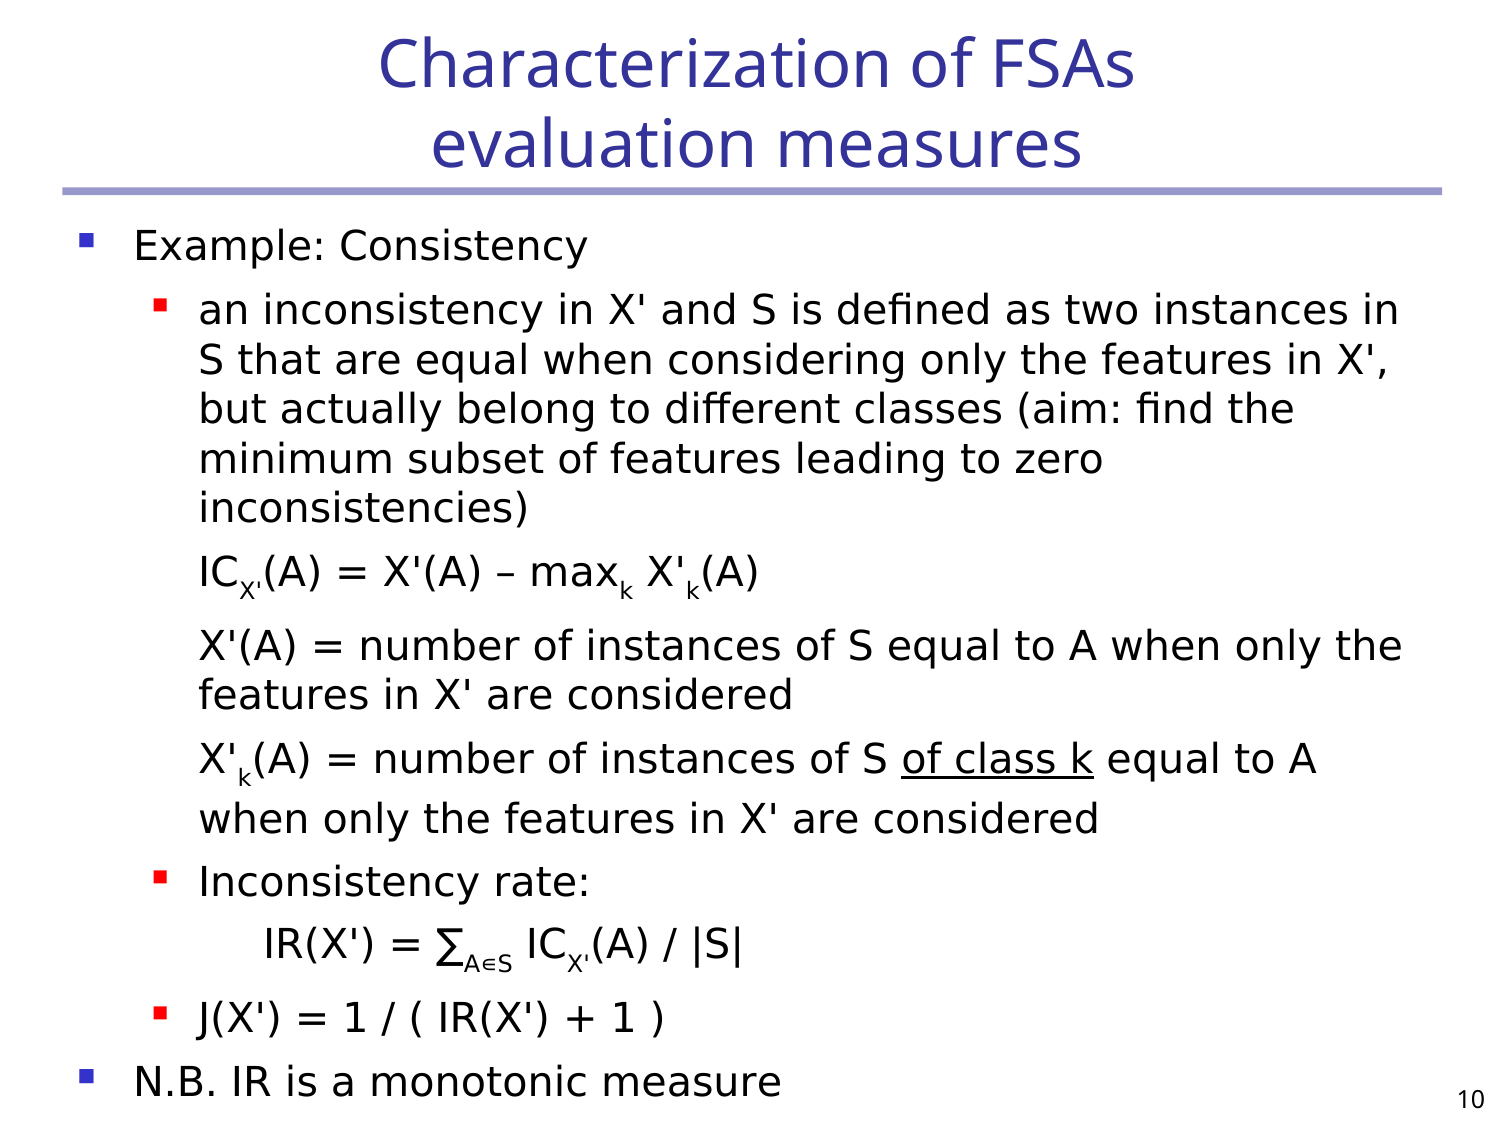

# Characterization of FSAs evaluation measures
Example: Consistency
an inconsistency in X' and S is defined as two instances in S that are equal when considering only the features in X', but actually belong to different classes (aim: find the minimum subset of features leading to zero inconsistencies)
ICX'(A) = X'(A) – maxk X'k(A)
X'(A) = number of instances of S equal to A when only the features in X' are considered
X'k(A) = number of instances of S of class k equal to A when only the features in X' are considered
Inconsistency rate:
IR(X') = ∑A∊S ICX'(A) / |S|
J(X') = 1 / ( IR(X') + 1 )
N.B. IR is a monotonic measure